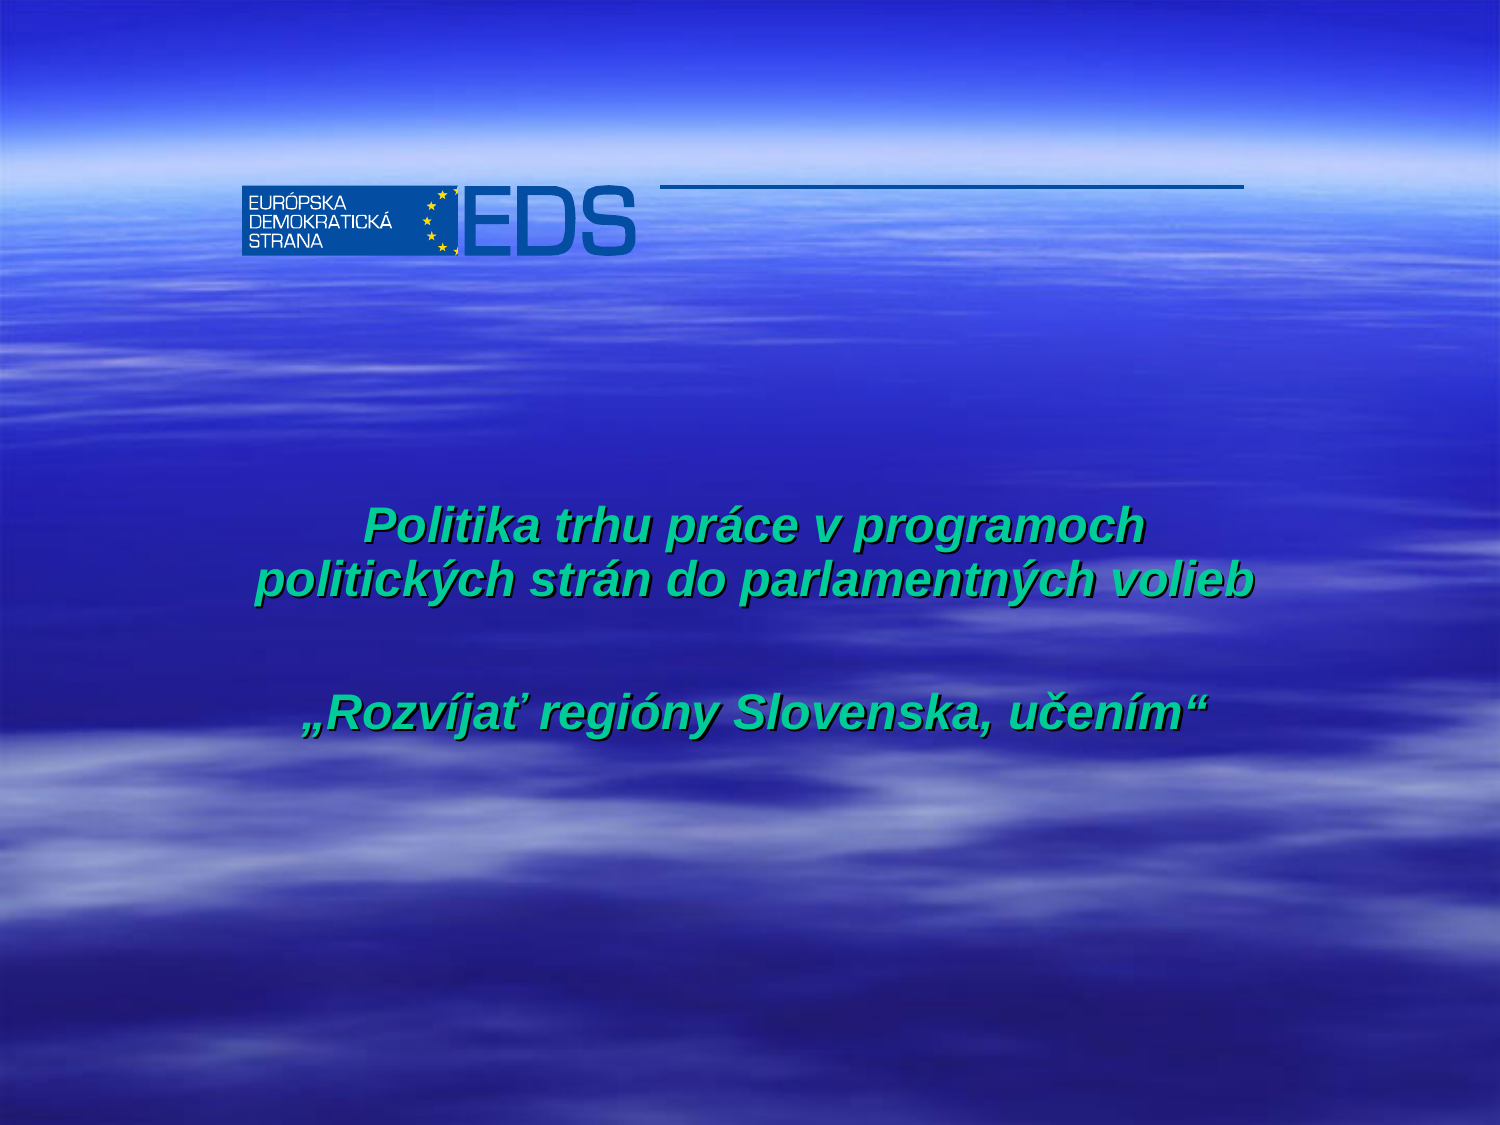

# Politika trhu práce v programoch politických strán do parlamentných volieb
„Rozvíjať regióny Slovenska, učením“